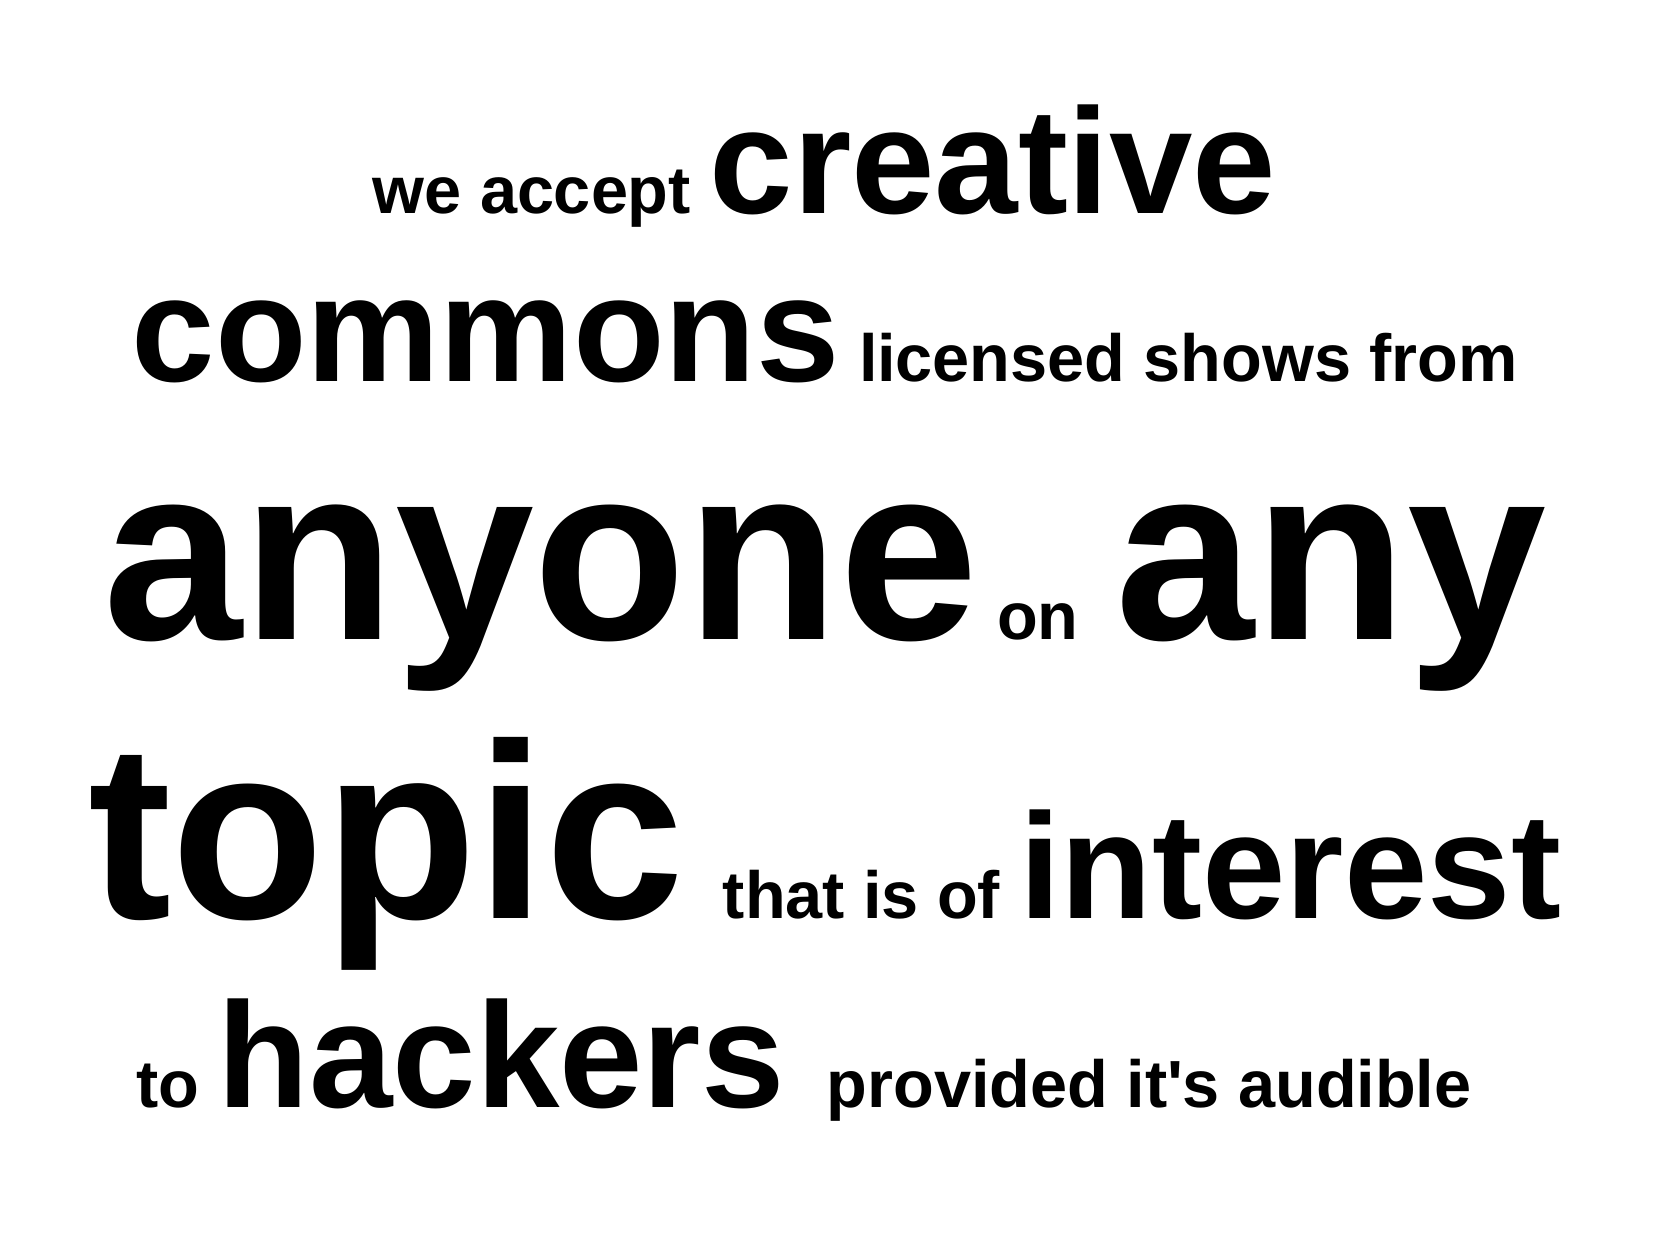

# we accept creative commons licensed shows from anyone on any topic that is of interest to hackers provided it's audible